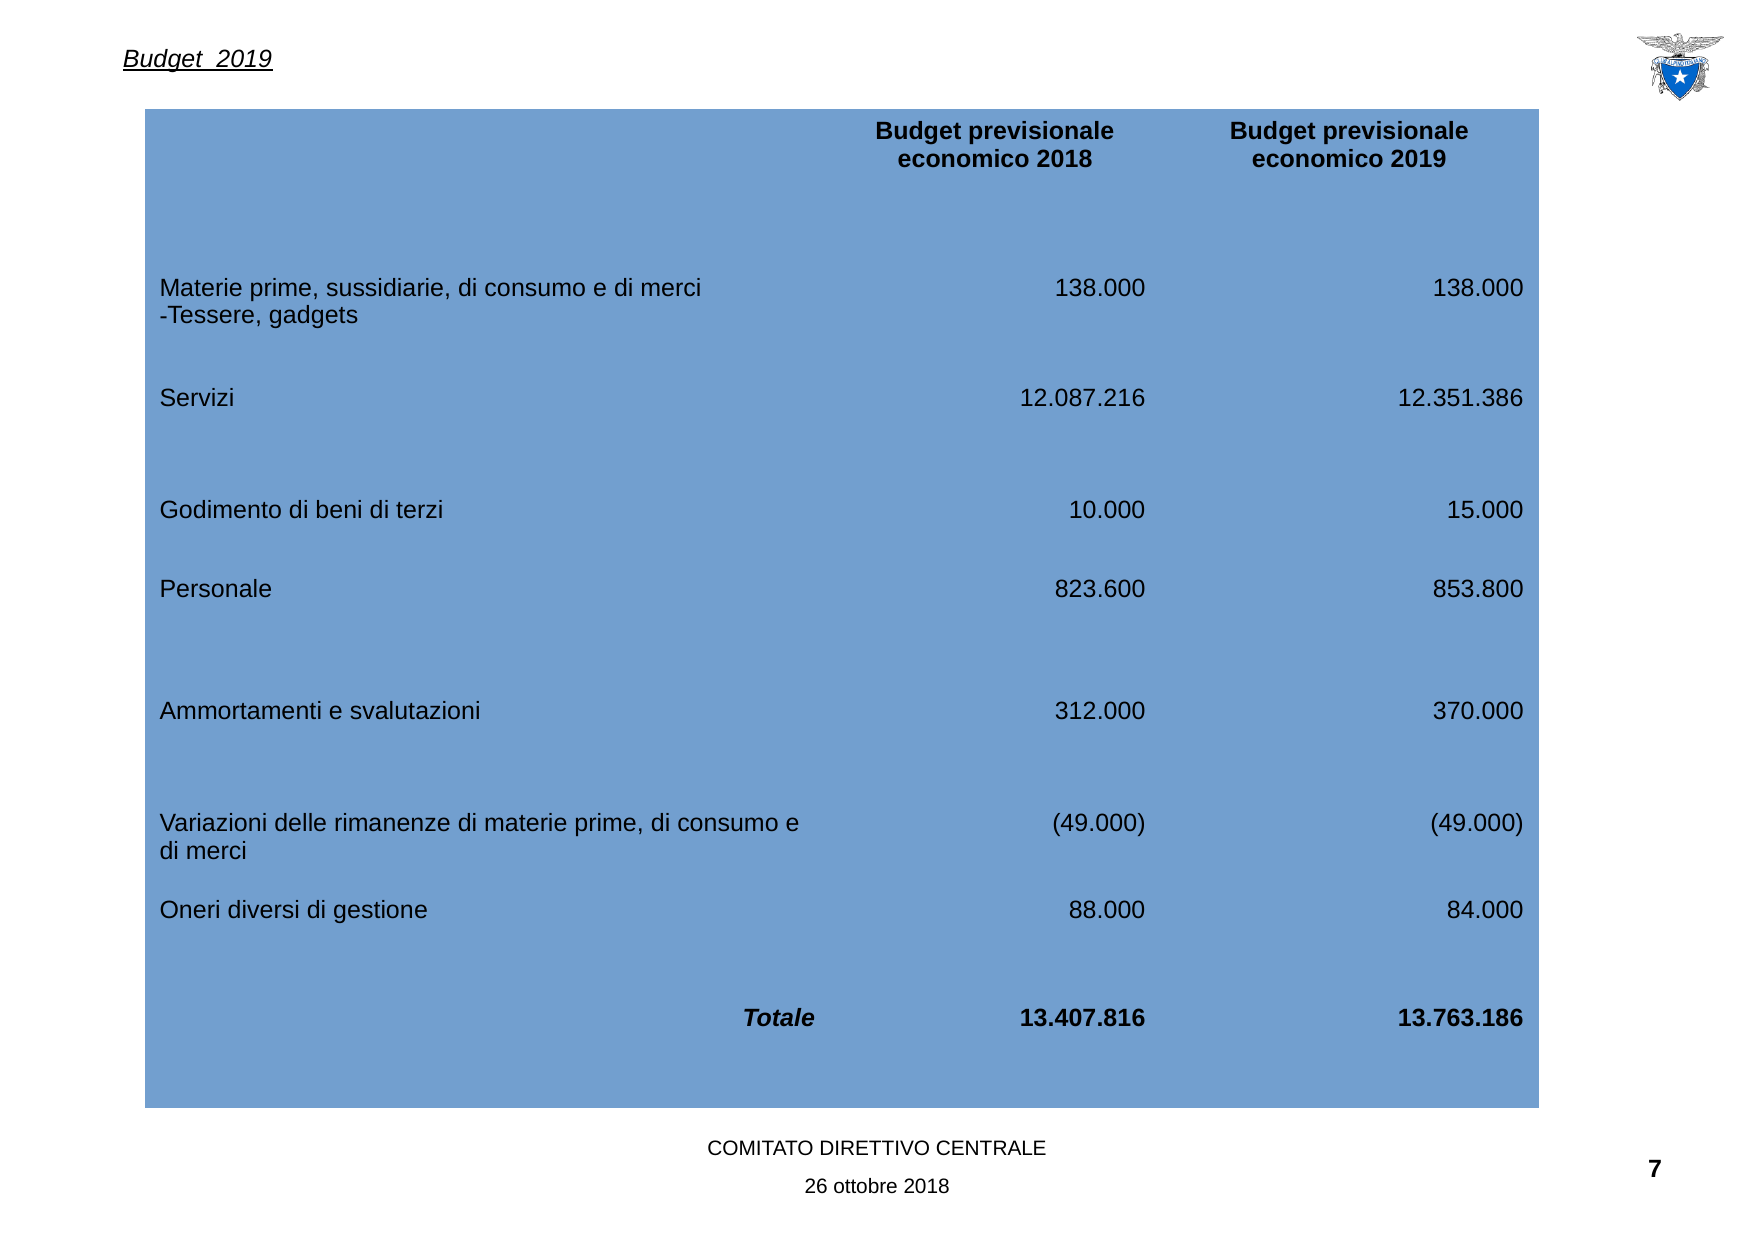

Budget 2019
| | Budget previsionale economico 2018 | Budget previsionale economico 2019 |
| --- | --- | --- |
| Materie prime, sussidiarie, di consumo e di merci Tessere, gadgets | 138.000 | 138.000 |
| Servizi | 12.087.216 | 12.351.386 |
| Godimento di beni di terzi | 10.000 | 15.000 |
| Personale | 823.600 | 853.800 |
| Ammortamenti e svalutazioni | 312.000 | 370.000 |
| Variazioni delle rimanenze di materie prime, di consumo e di merci | (49.000) | (49.000) |
| Oneri diversi di gestione | 88.000 | 84.000 |
| Totale | 13.407.816 | 13.763.186 |
COSTI DELLA PRODUZIONE
COMITATO DIRETTIVO CENTRALE
26 ottobre 2018
7